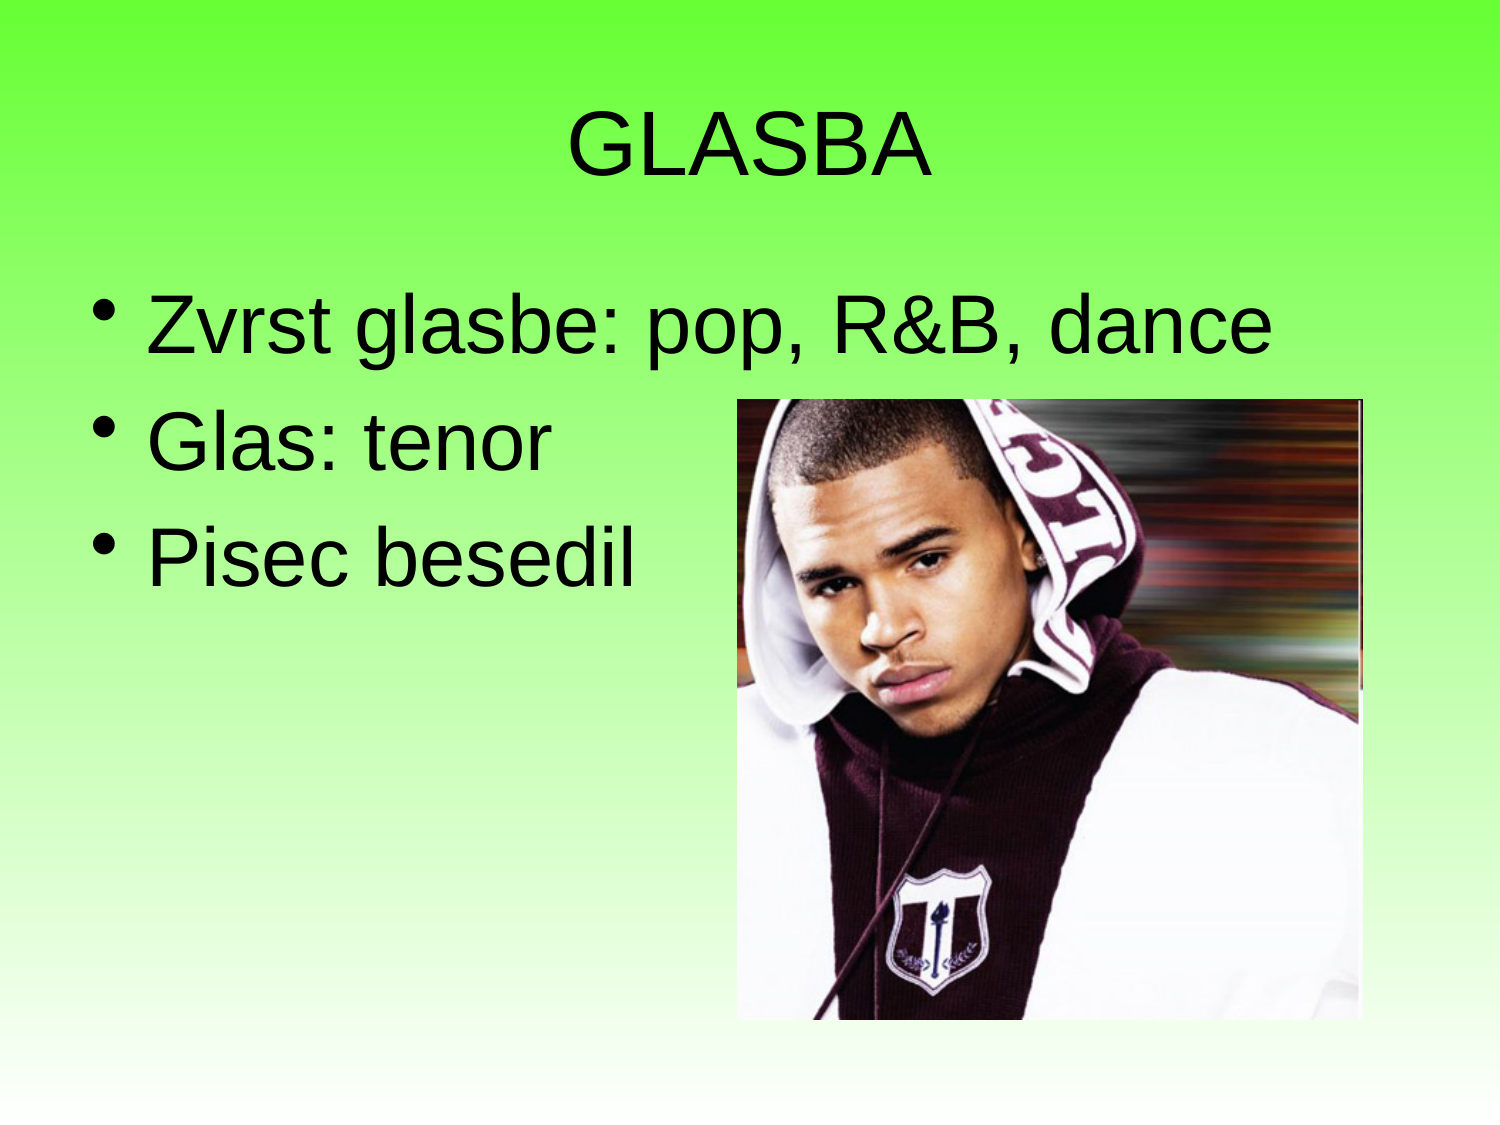

# GLASBA
Zvrst glasbe: pop, R&B, dance
Glas: tenor
Pisec besedil